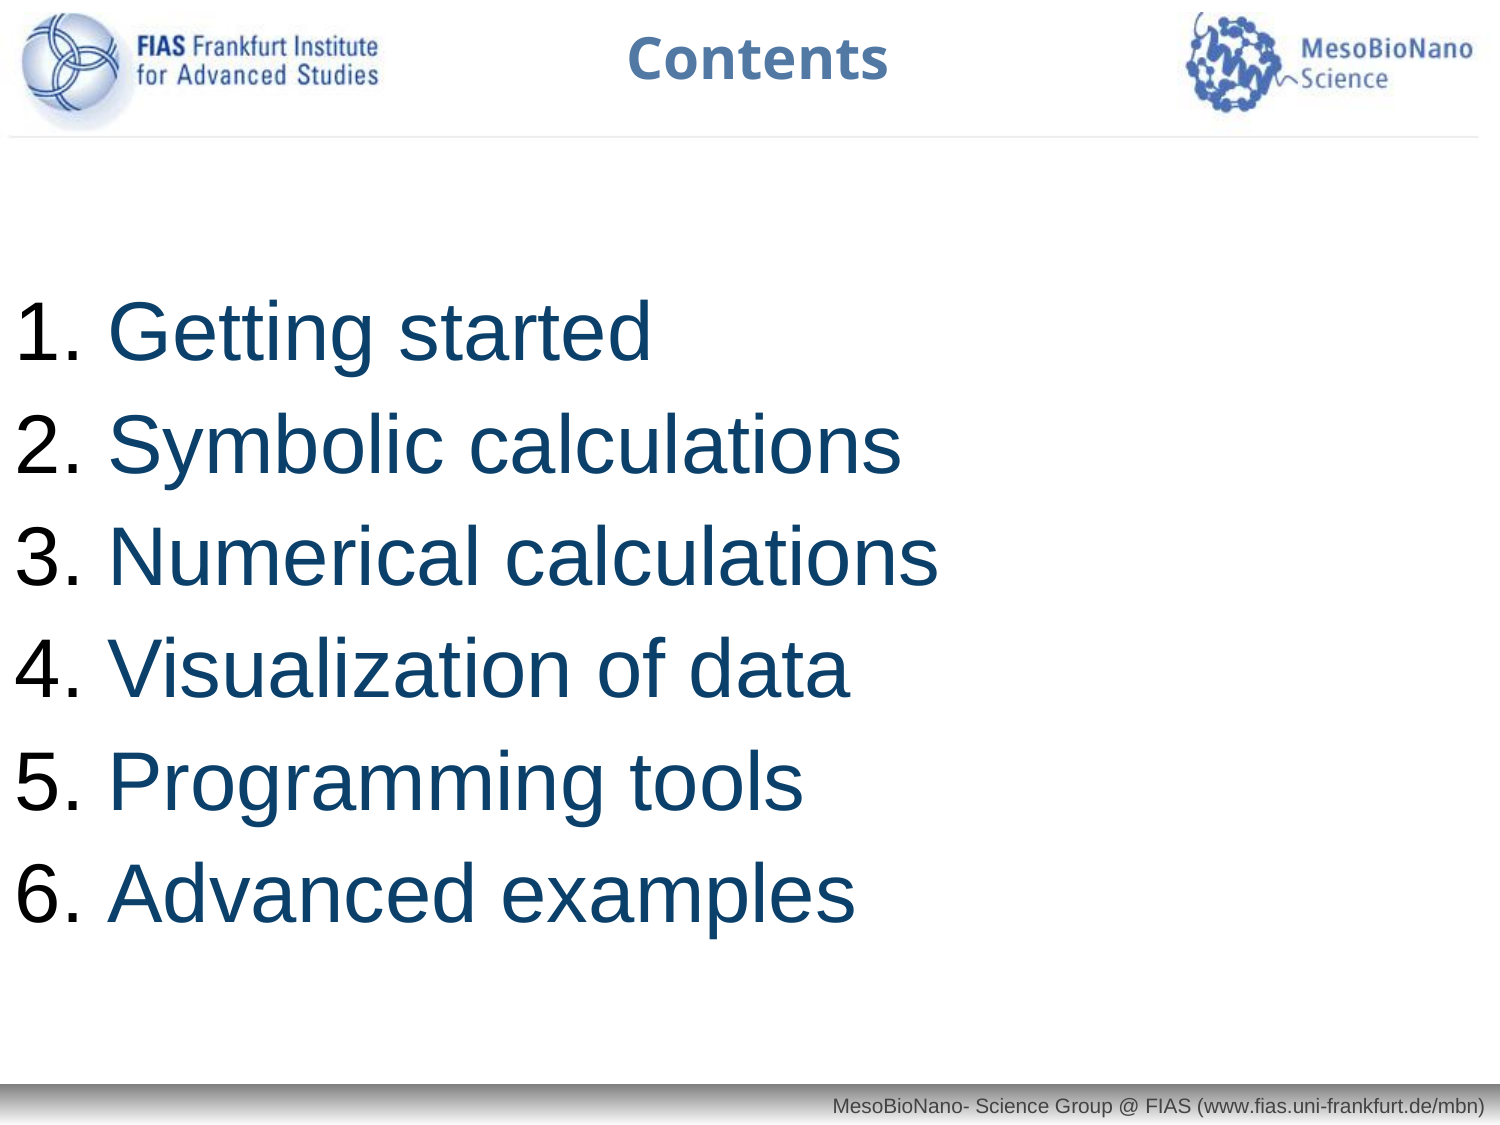

# Contents
 Getting started
 Symbolic calculations
 Numerical calculations
 Visualization of data
 Programming tools
 Advanced examples